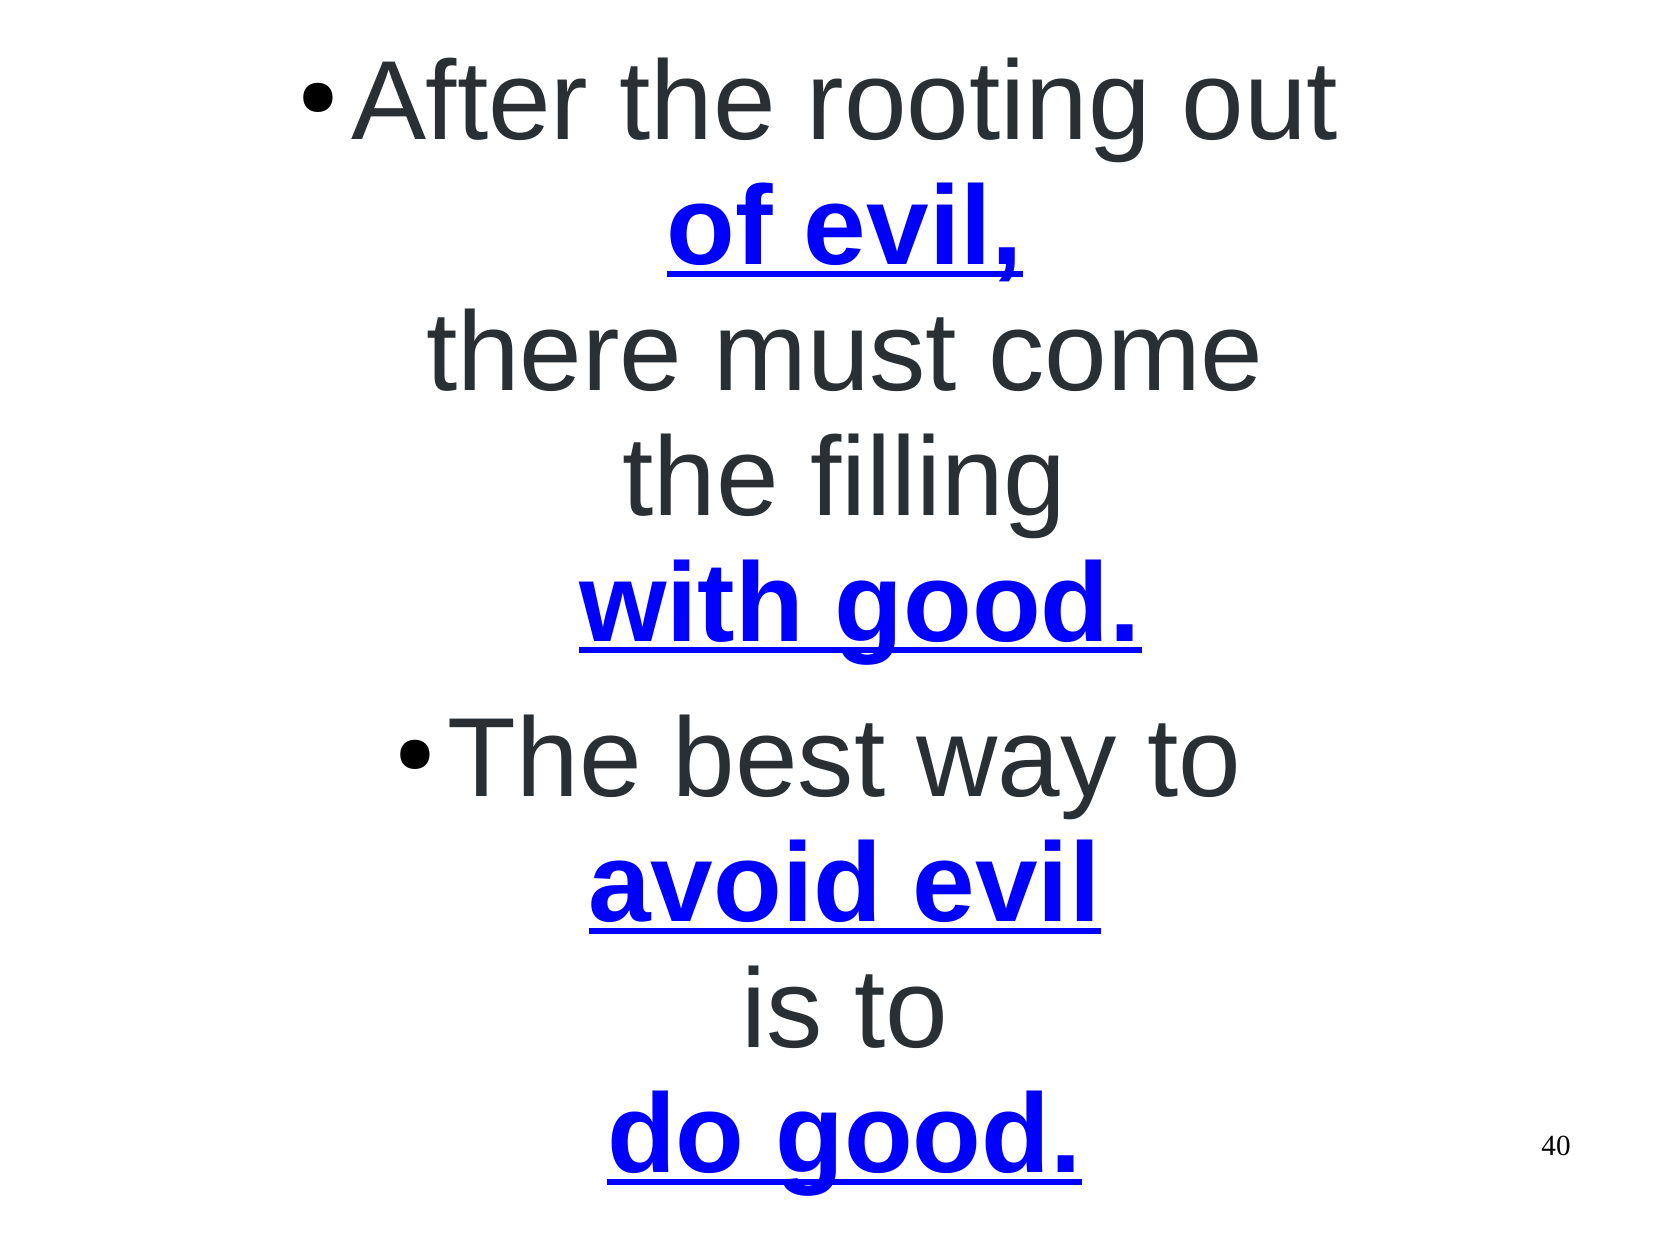

# After the rooting out of evil, there must come the filling with good.
The best way to
avoid evil
is to
do good.
40